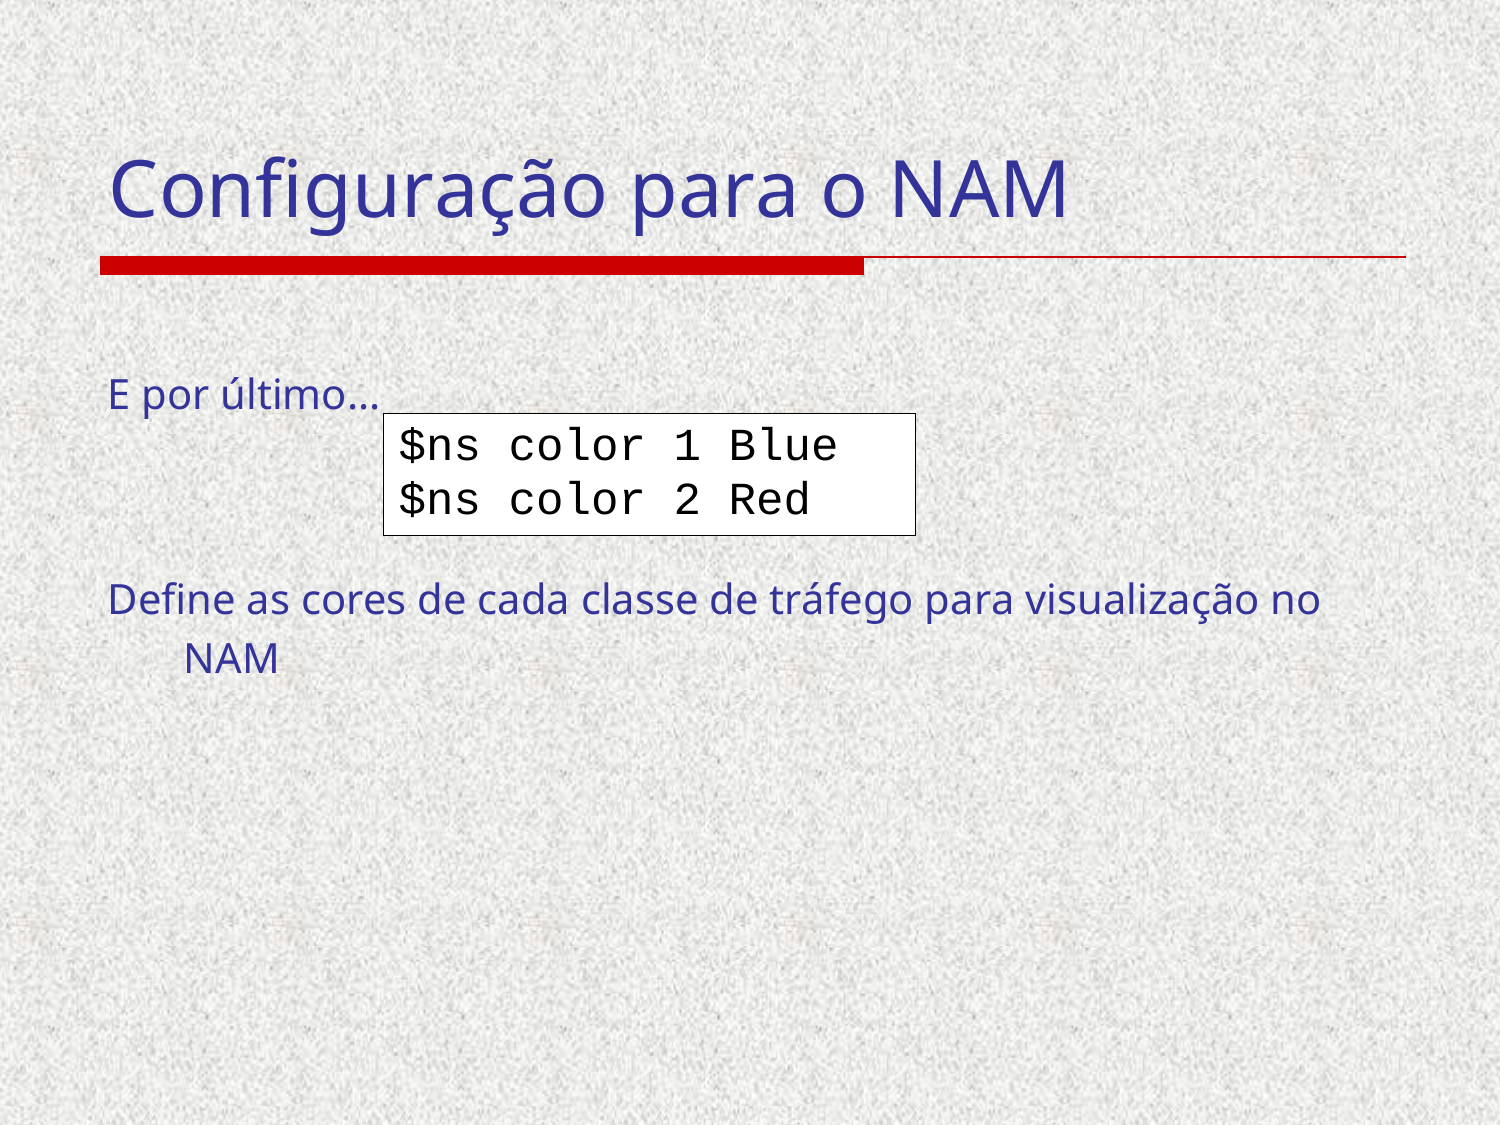

# Configuração para o NAM
E por último...
Define as cores de cada classe de tráfego para visualização no NAM
$ns color 1 Blue
$ns color 2 Red